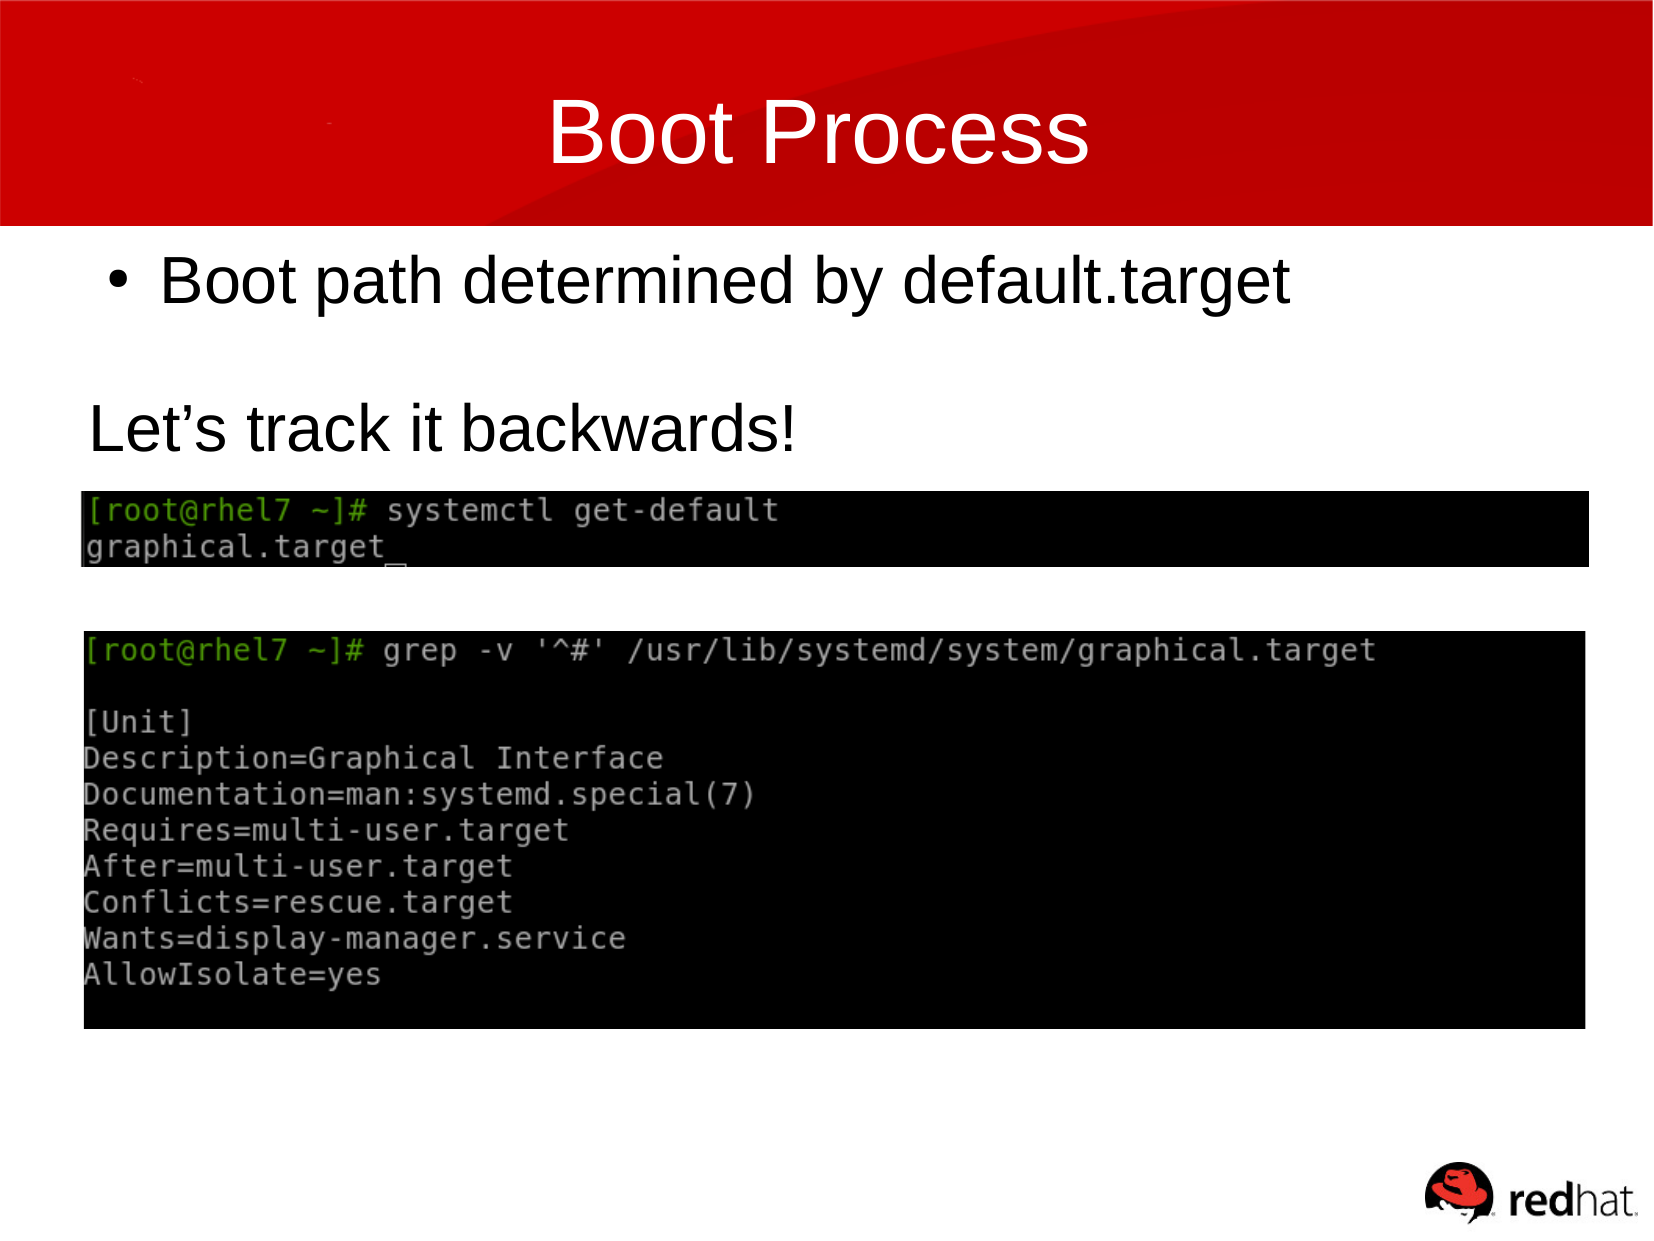

# Boot Process
Boot path determined by default.target
Let’s track it backwards!